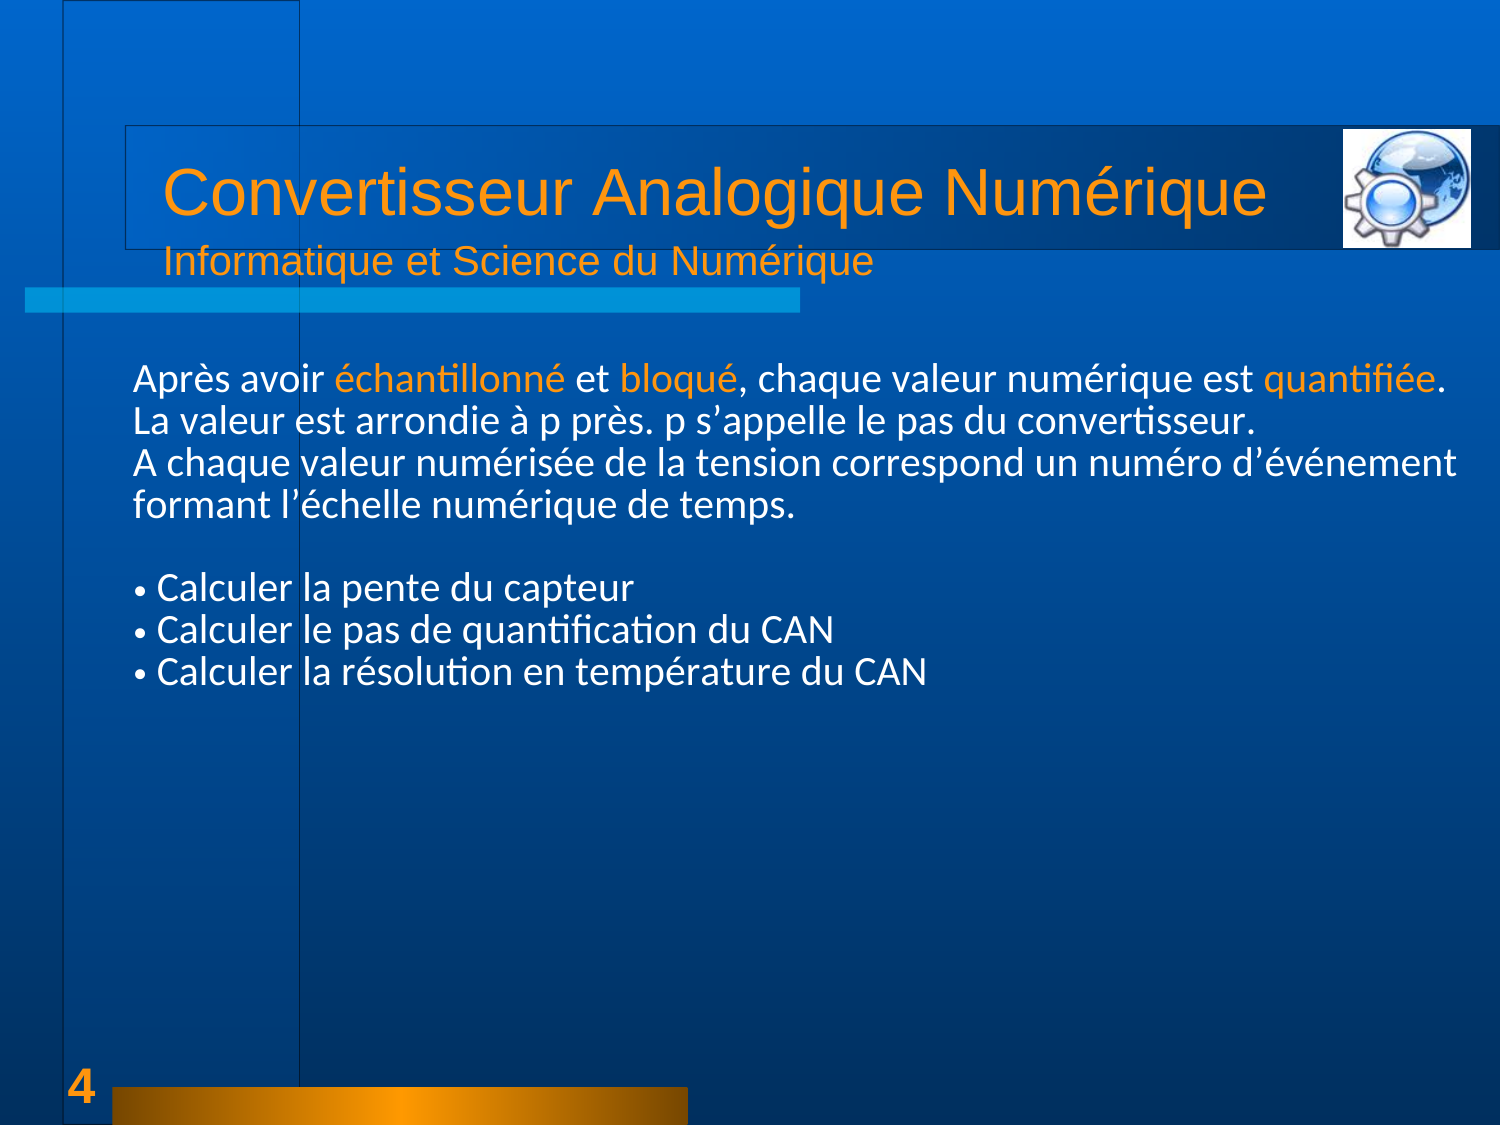

Après avoir échantillonné et bloqué, chaque valeur numérique est quantifiée.
La valeur est arrondie à p près. p s’appelle le pas du convertisseur.
A chaque valeur numérisée de la tension correspond un numéro d’événement formant l’échelle numérique de temps.
 Calculer la pente du capteur
 Calculer le pas de quantification du CAN
 Calculer la résolution en température du CAN